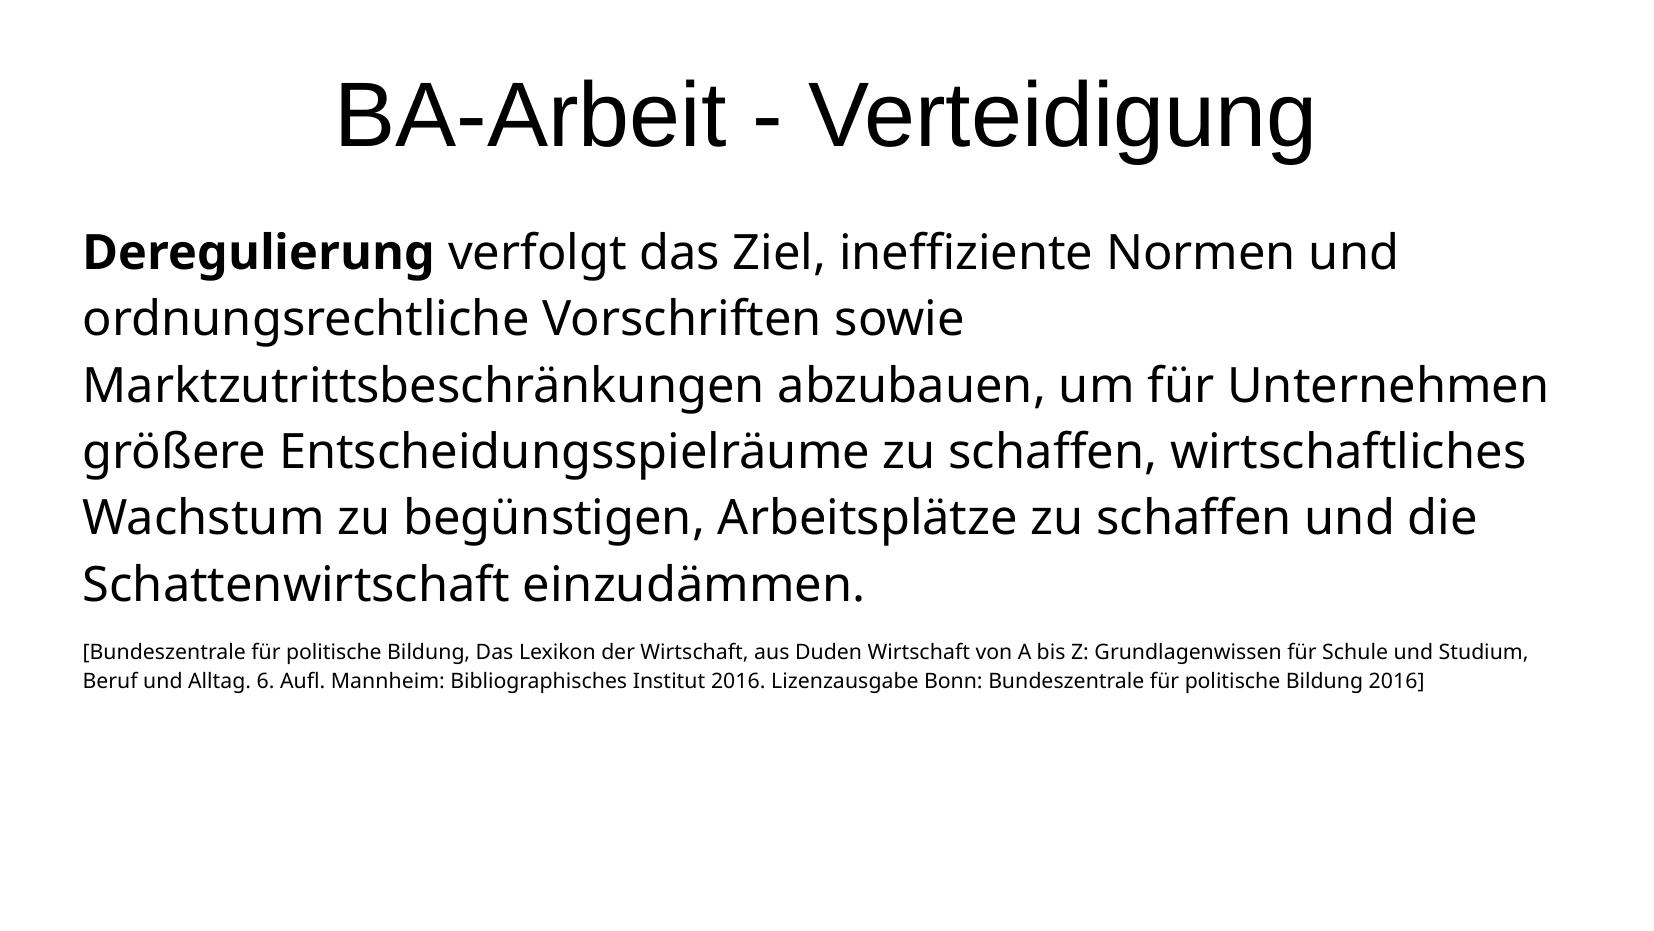

# BA-Arbeit - Verteidigung
Deregulierung verfolgt das Ziel, ineffiziente Normen und ordnungsrechtliche Vorschriften sowie Marktzutrittsbeschränkungen abzubauen, um für Unternehmen größere Entscheidungsspielräume zu schaffen, wirtschaftliches Wachstum zu begünstigen, Arbeitsplätze zu schaffen und die Schattenwirtschaft einzudämmen.
[Bundeszentrale für politische Bildung, Das Lexikon der Wirtschaft, aus Duden Wirtschaft von A bis Z: Grundlagenwissen für Schule und Studium, Beruf und Alltag. 6. Aufl. Mannheim: Bibliographisches Institut 2016. Lizenzausgabe Bonn: Bundeszentrale für politische Bildung 2016]